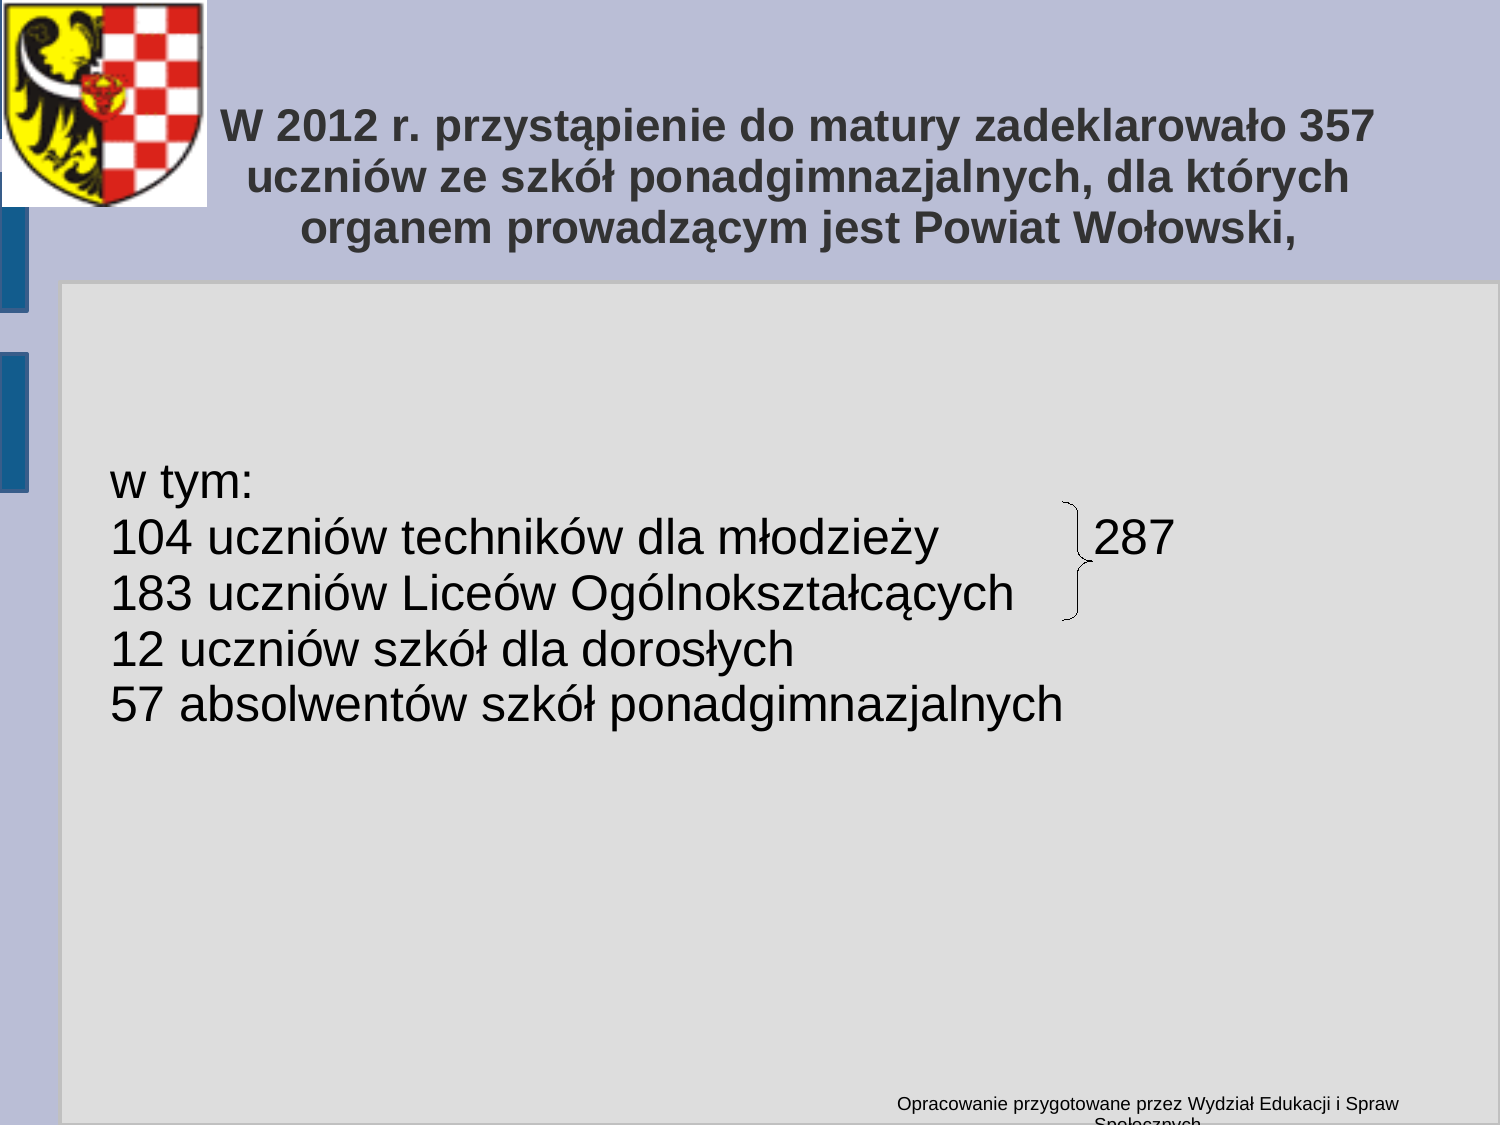

W 2012 r. przystąpienie do matury zadeklarowało 357 uczniów ze szkół ponadgimnazjalnych, dla których organem prowadzącym jest Powiat Wołowski,
# w tym:
104 uczniów techników dla młodzieży 287
183 uczniów Liceów Ogólnokształcących
12 uczniów szkół dla dorosłych
57 absolwentów szkół ponadgimnazjalnych
Opracowanie przygotowane przez Wydział Edukacji i Spraw Społecznych